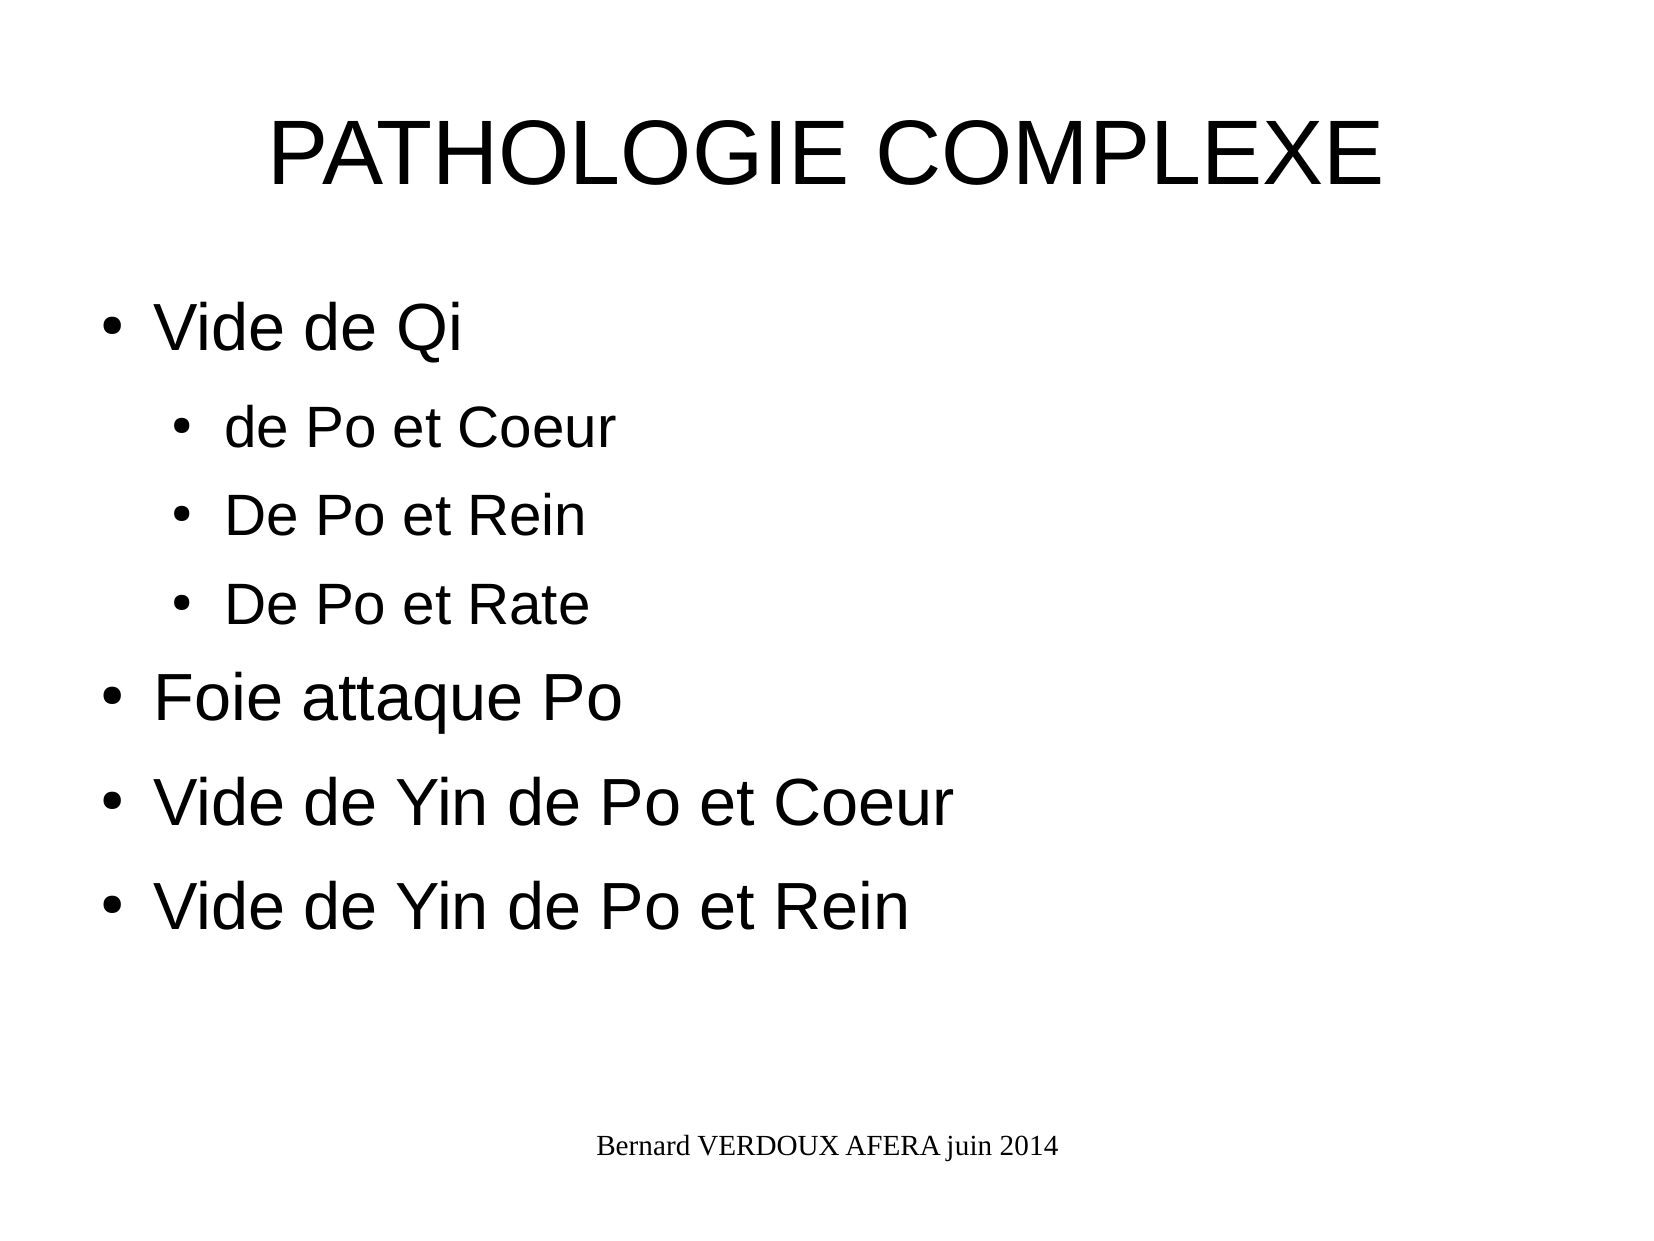

# PATHOLOGIE COMPLEXE
Vide de Qi
de Po et Coeur
De Po et Rein
De Po et Rate
Foie attaque Po
Vide de Yin de Po et Coeur
Vide de Yin de Po et Rein
Bernard VERDOUX AFERA juin 2014